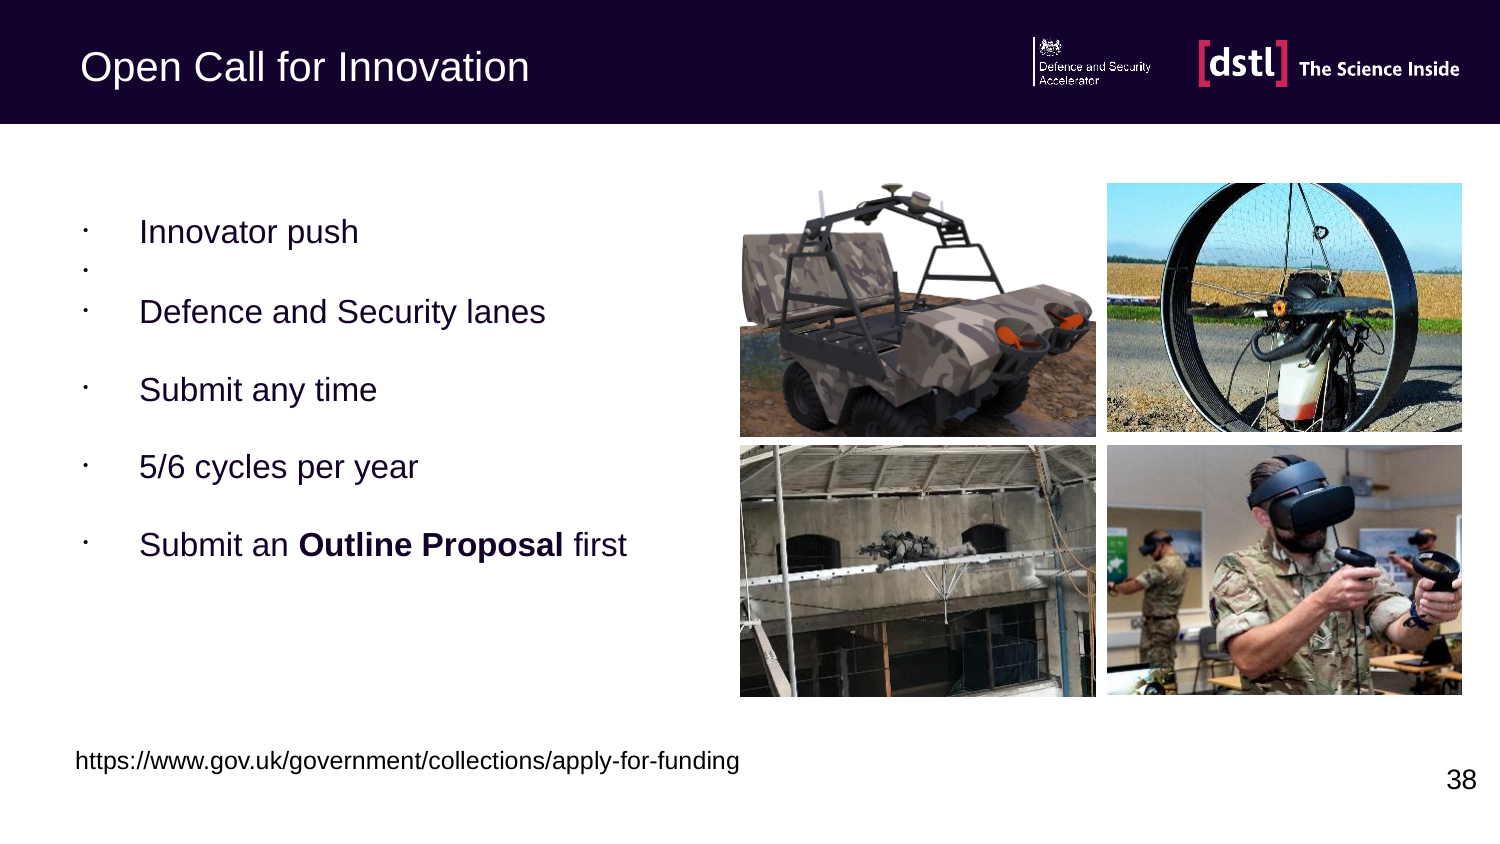

Open Call for Innovation
Innovator push
Defence and Security lanes
Submit any time
5/6 cycles per year
Submit an Outline Proposal first
https://www.gov.uk/government/collections/apply-for-funding